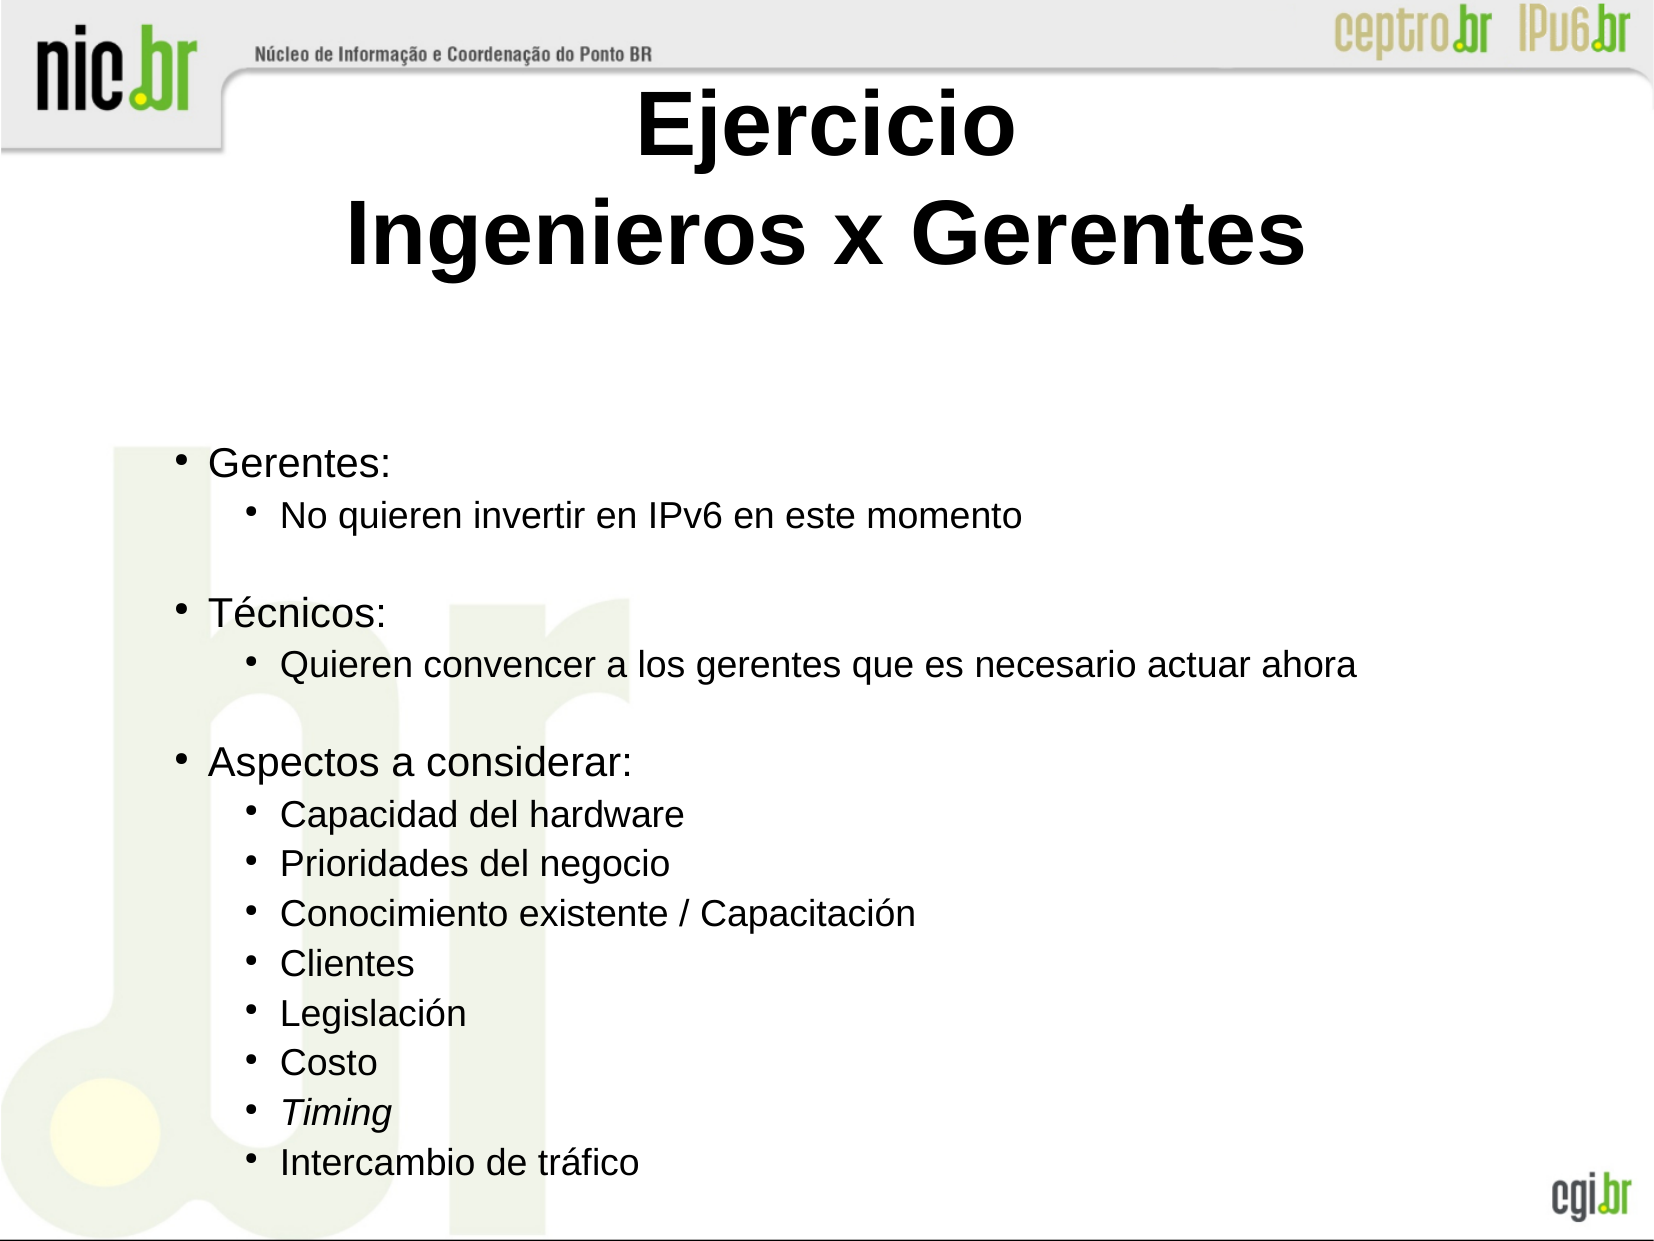

Ejercicio
Ingenieros x Gerentes
Gerentes:
No quieren invertir en IPv6 en este momento
Técnicos:
Quieren convencer a los gerentes que es necesario actuar ahora
Aspectos a considerar:
Capacidad del hardware
Prioridades del negocio
Conocimiento existente / Capacitación
Clientes
Legislación
Costo
Timing
Intercambio de tráfico